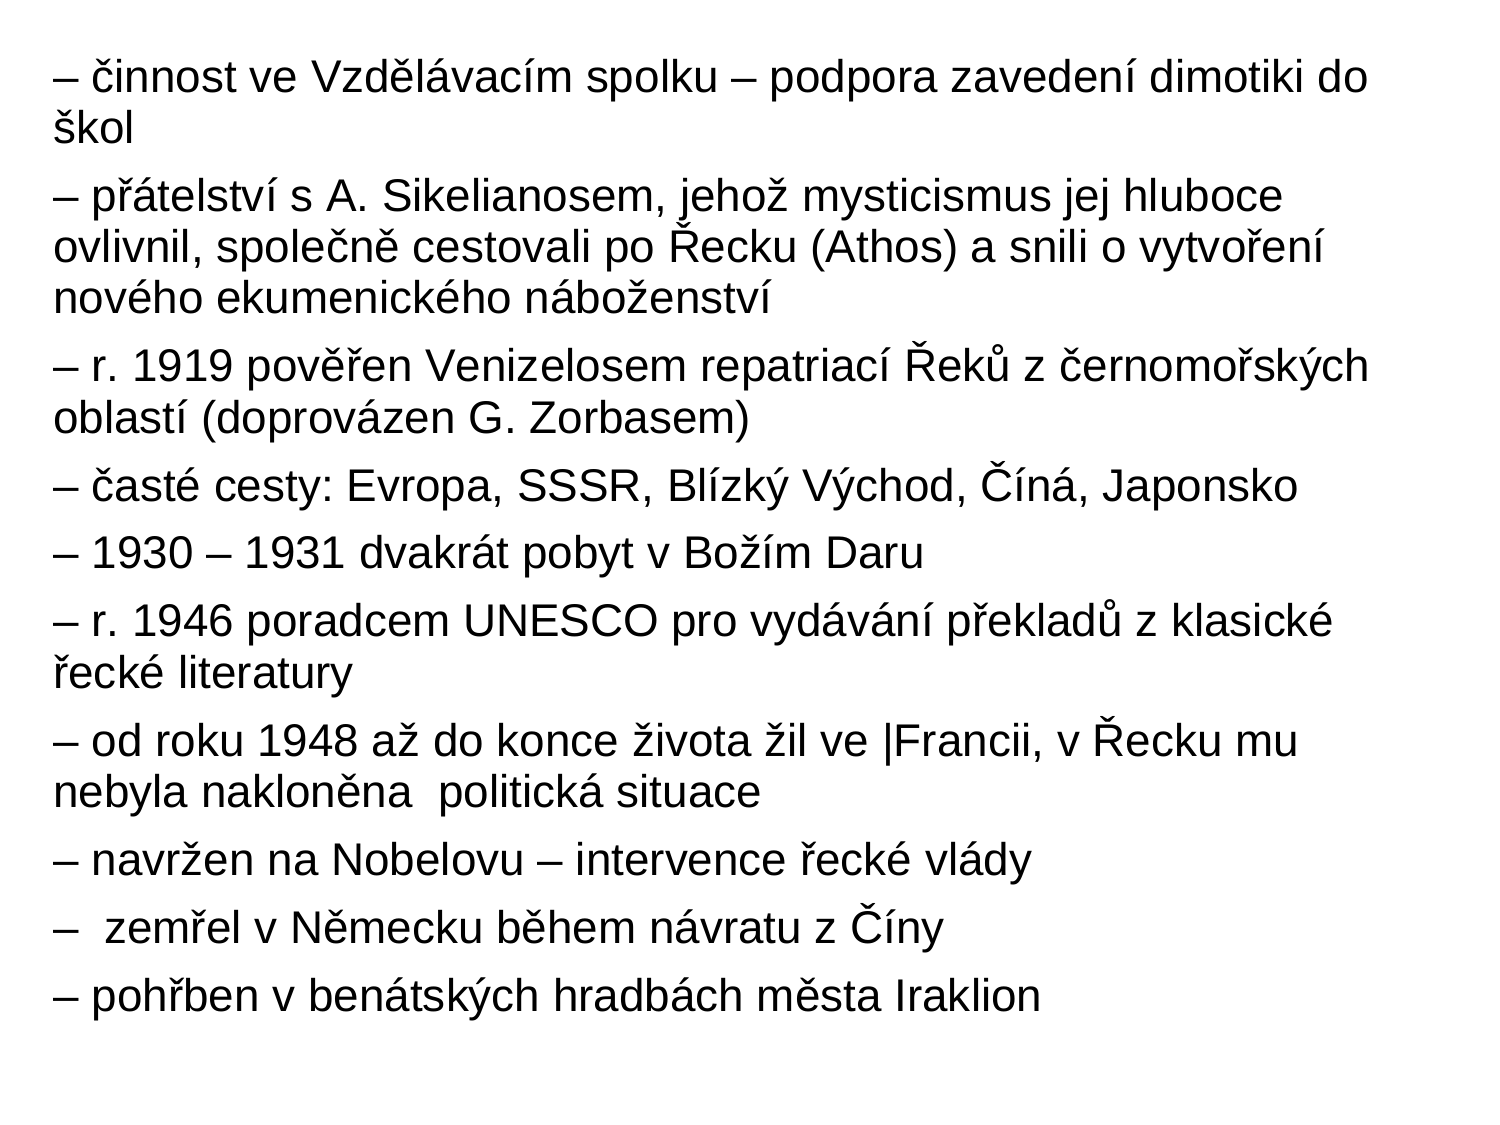

#
– činnost ve Vzdělávacím spolku – podpora zavedení dimotiki do škol
– přátelství s A. Sikelianosem, jehož mysticismus jej hluboce ovlivnil, společně cestovali po Řecku (Athos) a snili o vytvoření nového ekumenického náboženství
– r. 1919 pověřen Venizelosem repatriací Řeků z černomořských oblastí (doprovázen G. Zorbasem)
– časté cesty: Evropa, SSSR, Blízký Východ, Číná, Japonsko
– 1930 – 1931 dvakrát pobyt v Božím Daru
– r. 1946 poradcem UNESCO pro vydávání překladů z klasické řecké literatury
– od roku 1948 až do konce života žil ve |Francii, v Řecku mu nebyla nakloněna politická situace
– navržen na Nobelovu – intervence řecké vlády
– zemřel v Německu během návratu z Číny
– pohřben v benátských hradbách města Iraklion